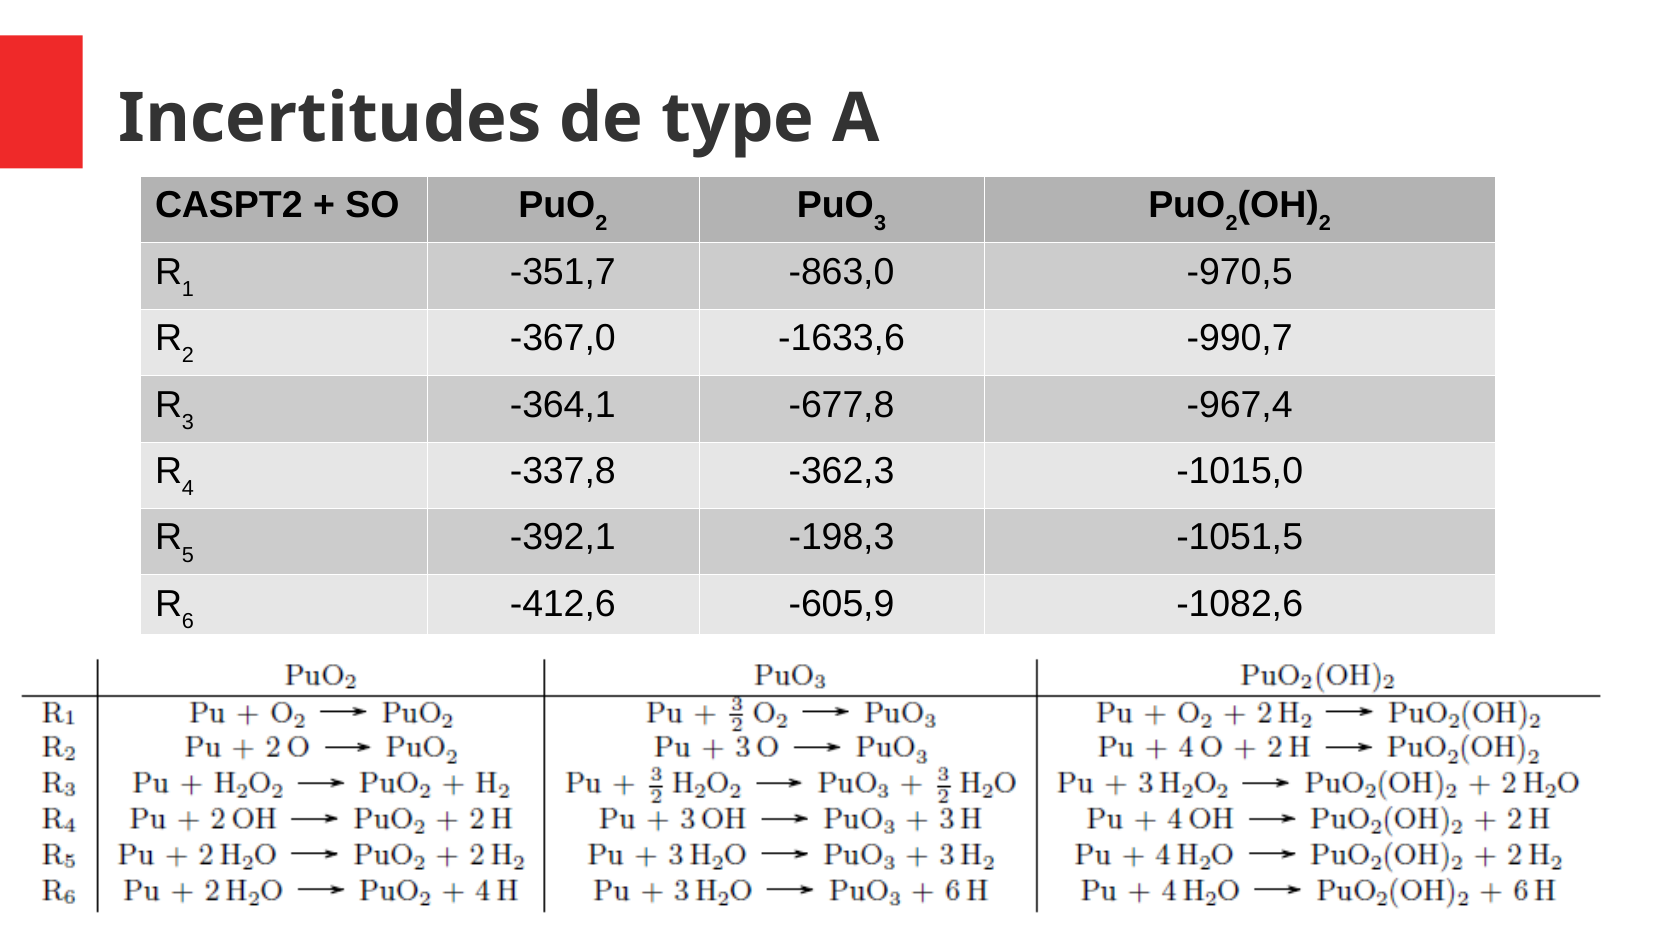

# Incertitudes de type A
| CASPT2 + SO | PuO2 | PuO3 | PuO2(OH)2 |
| --- | --- | --- | --- |
| R1 | -351,7 | -863,0 | -970,5 |
| R2 | -367,0 | -1633,6 | -990,7 |
| R3 | -364,1 | -677,8 | -967,4 |
| R4 | -337,8 | -362,3 | -1015,0 |
| R5 | -392,1 | -198,3 | -1051,5 |
| R6 | -412,6 | -605,9 | -1082,6 |
33